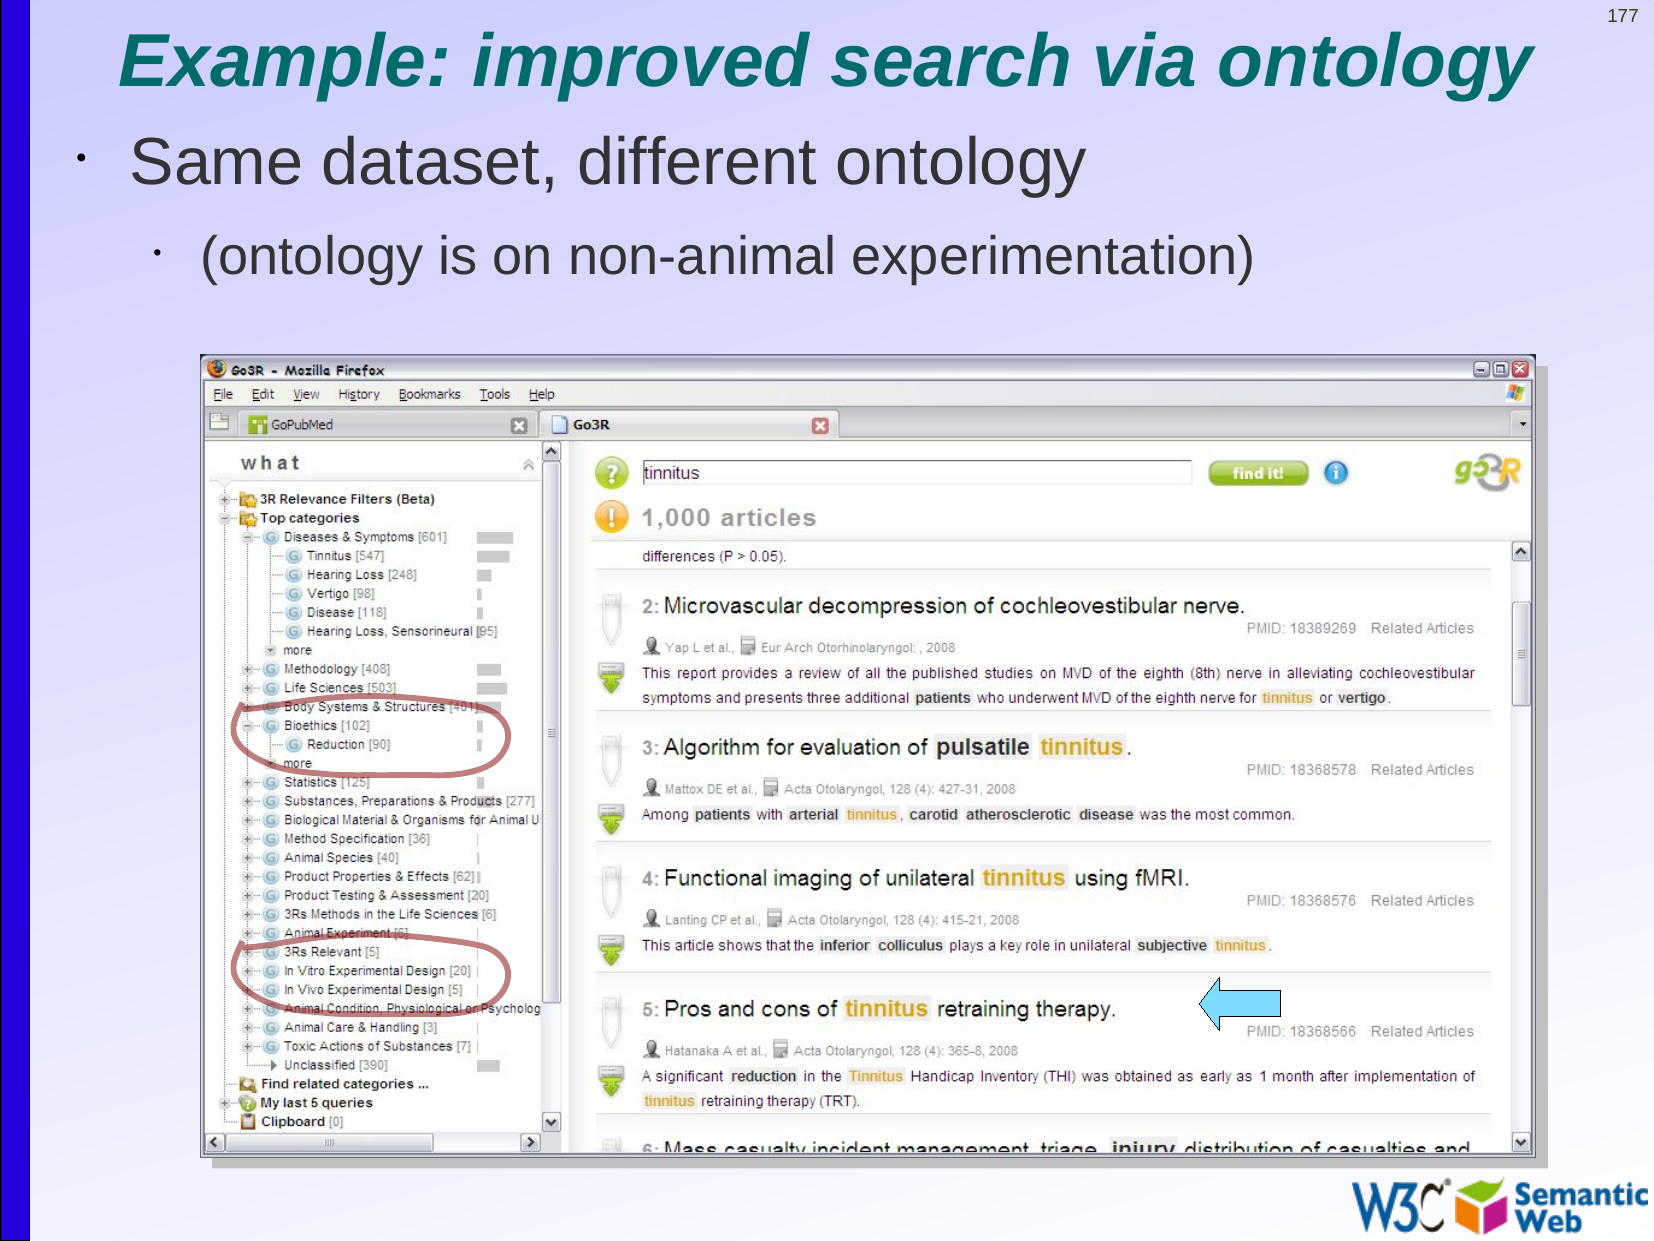

# Example: improved search via ontology
Same dataset, different ontology
(ontology is on non-animal experimentation)